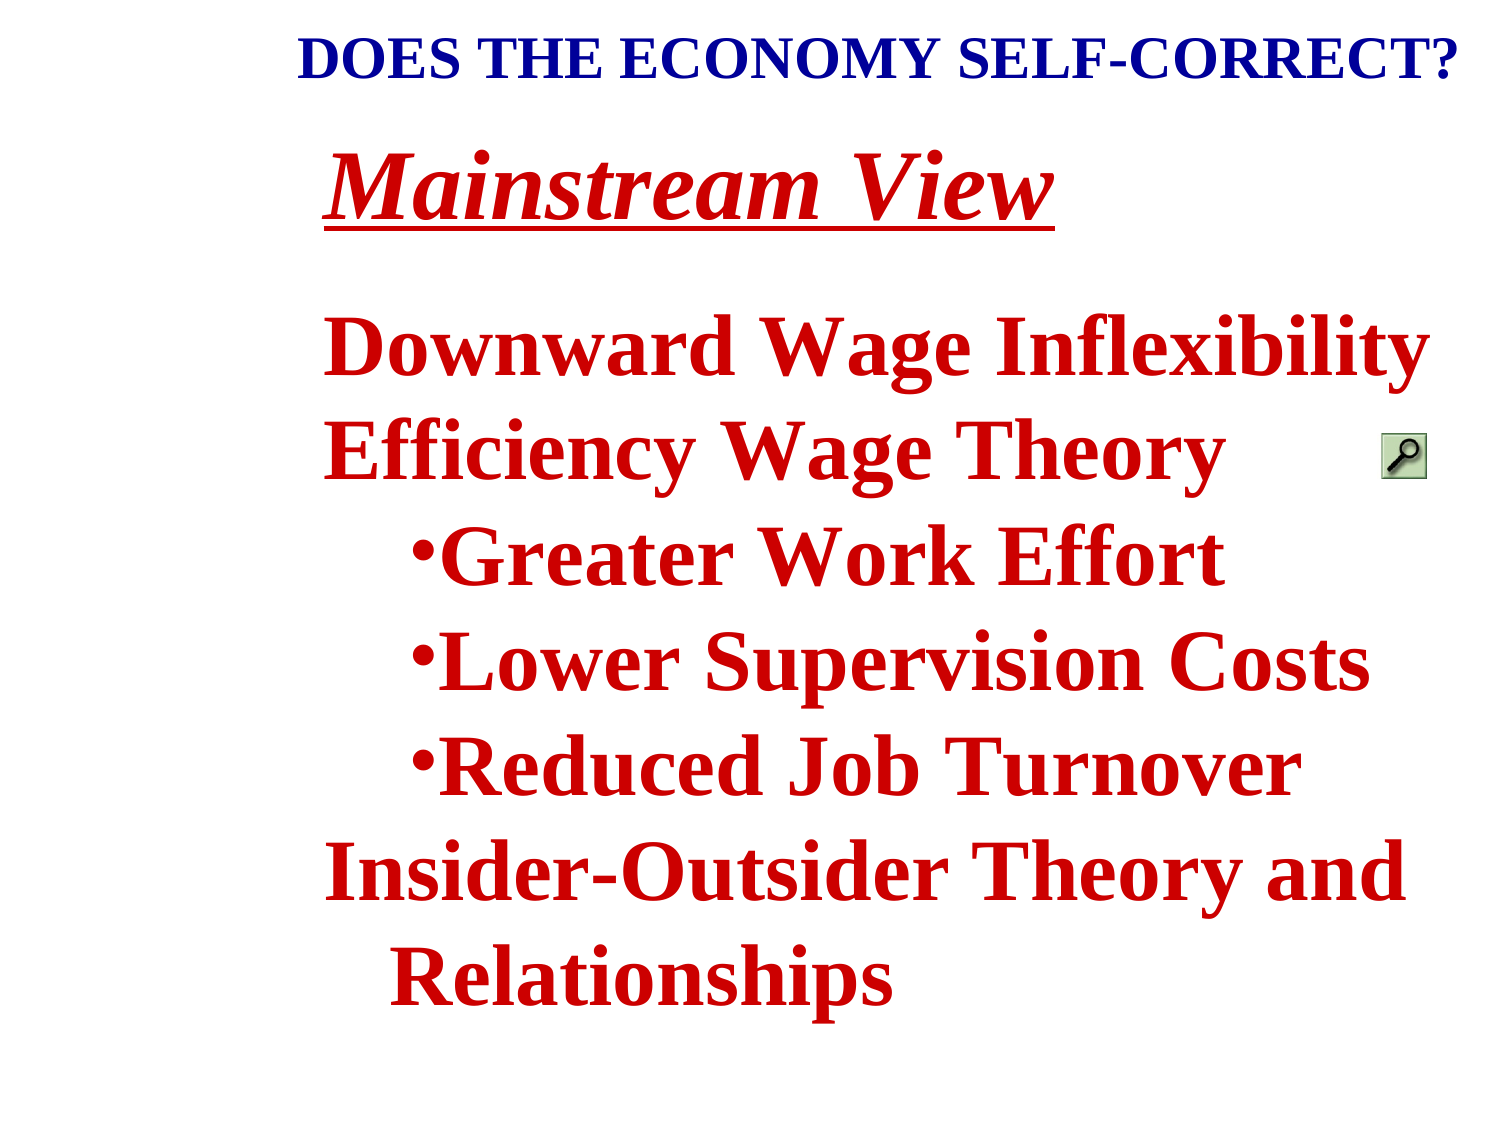

DOES THE ECONOMY SELF-CORRECT?
Mainstream View
Downward Wage Inflexibility
Efficiency Wage Theory
Greater Work Effort
Lower Supervision Costs
Reduced Job Turnover
Insider-Outsider Theory and Relationships